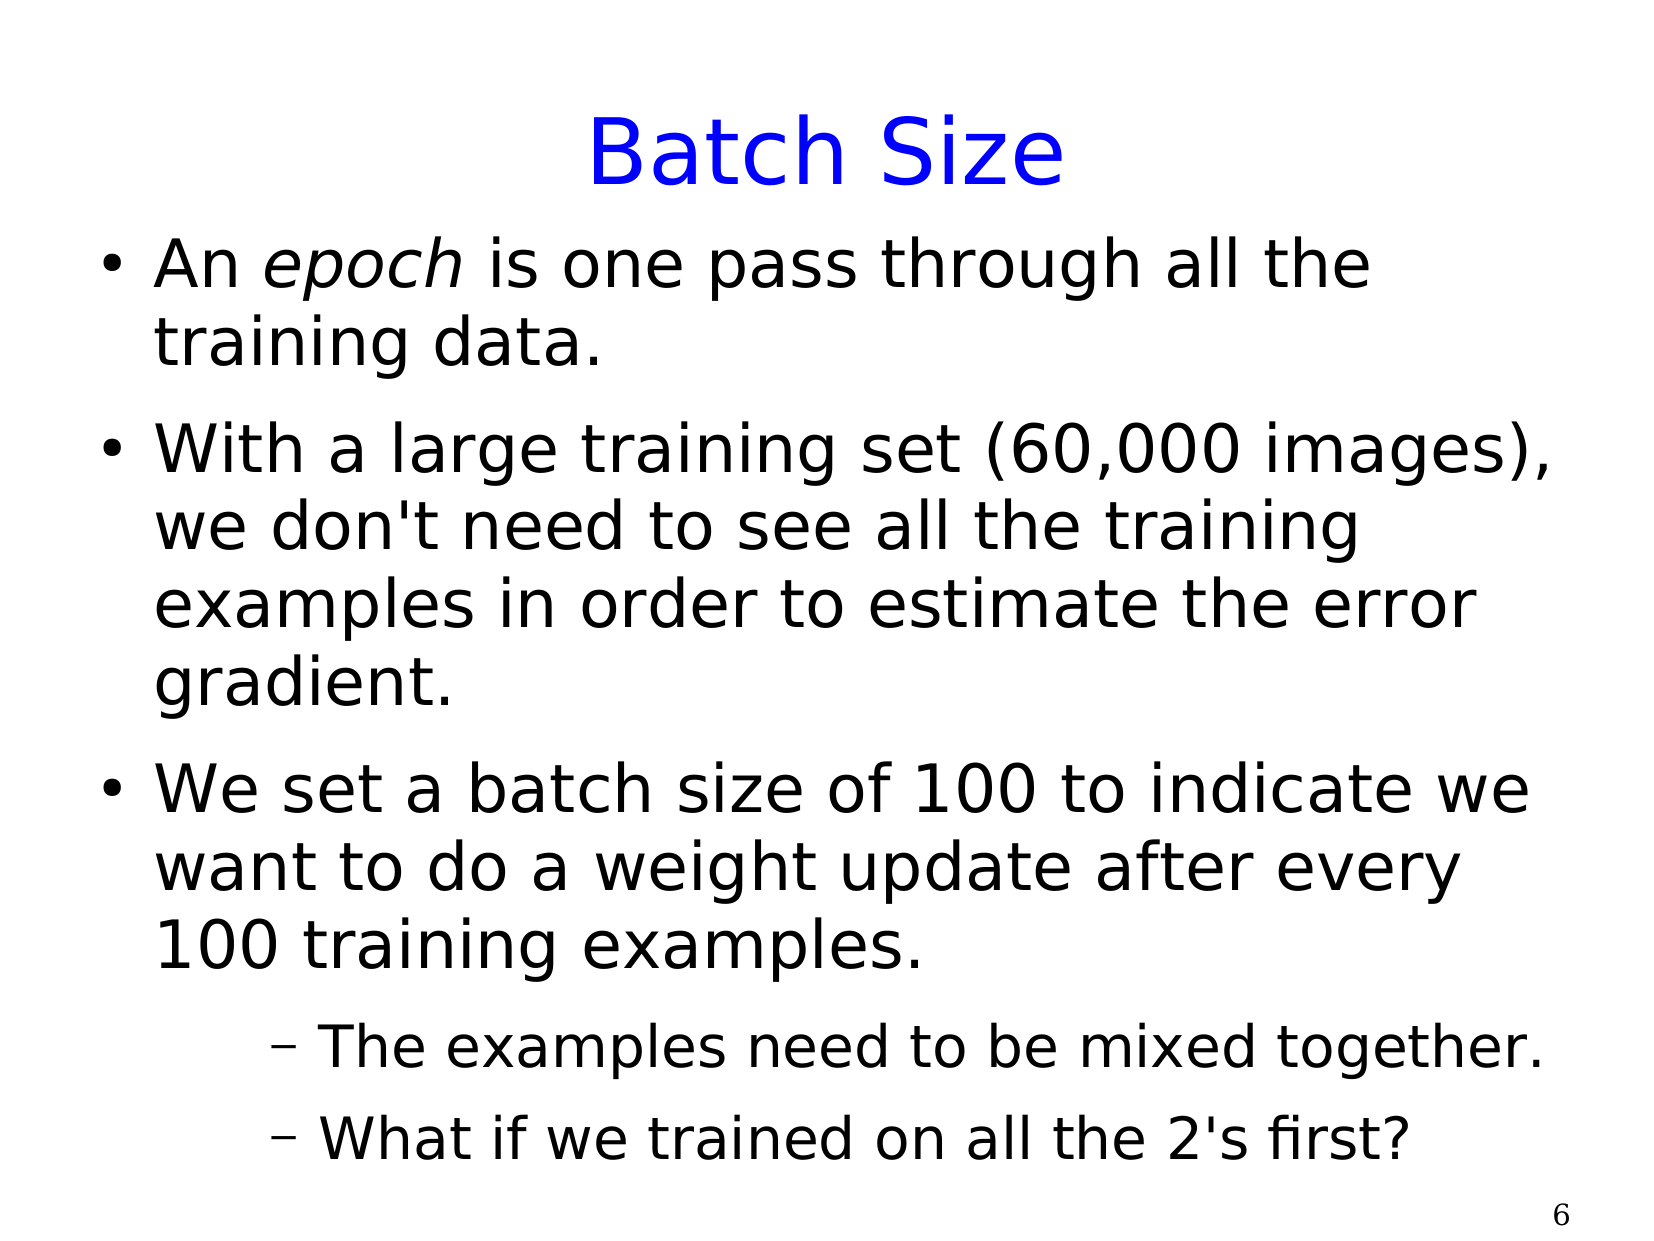

# Batch Size
An epoch is one pass through all the training data.
With a large training set (60,000 images), we don't need to see all the training examples in order to estimate the error gradient.
We set a batch size of 100 to indicate we want to do a weight update after every 100 training examples.
The examples need to be mixed together.
What if we trained on all the 2's first?
6